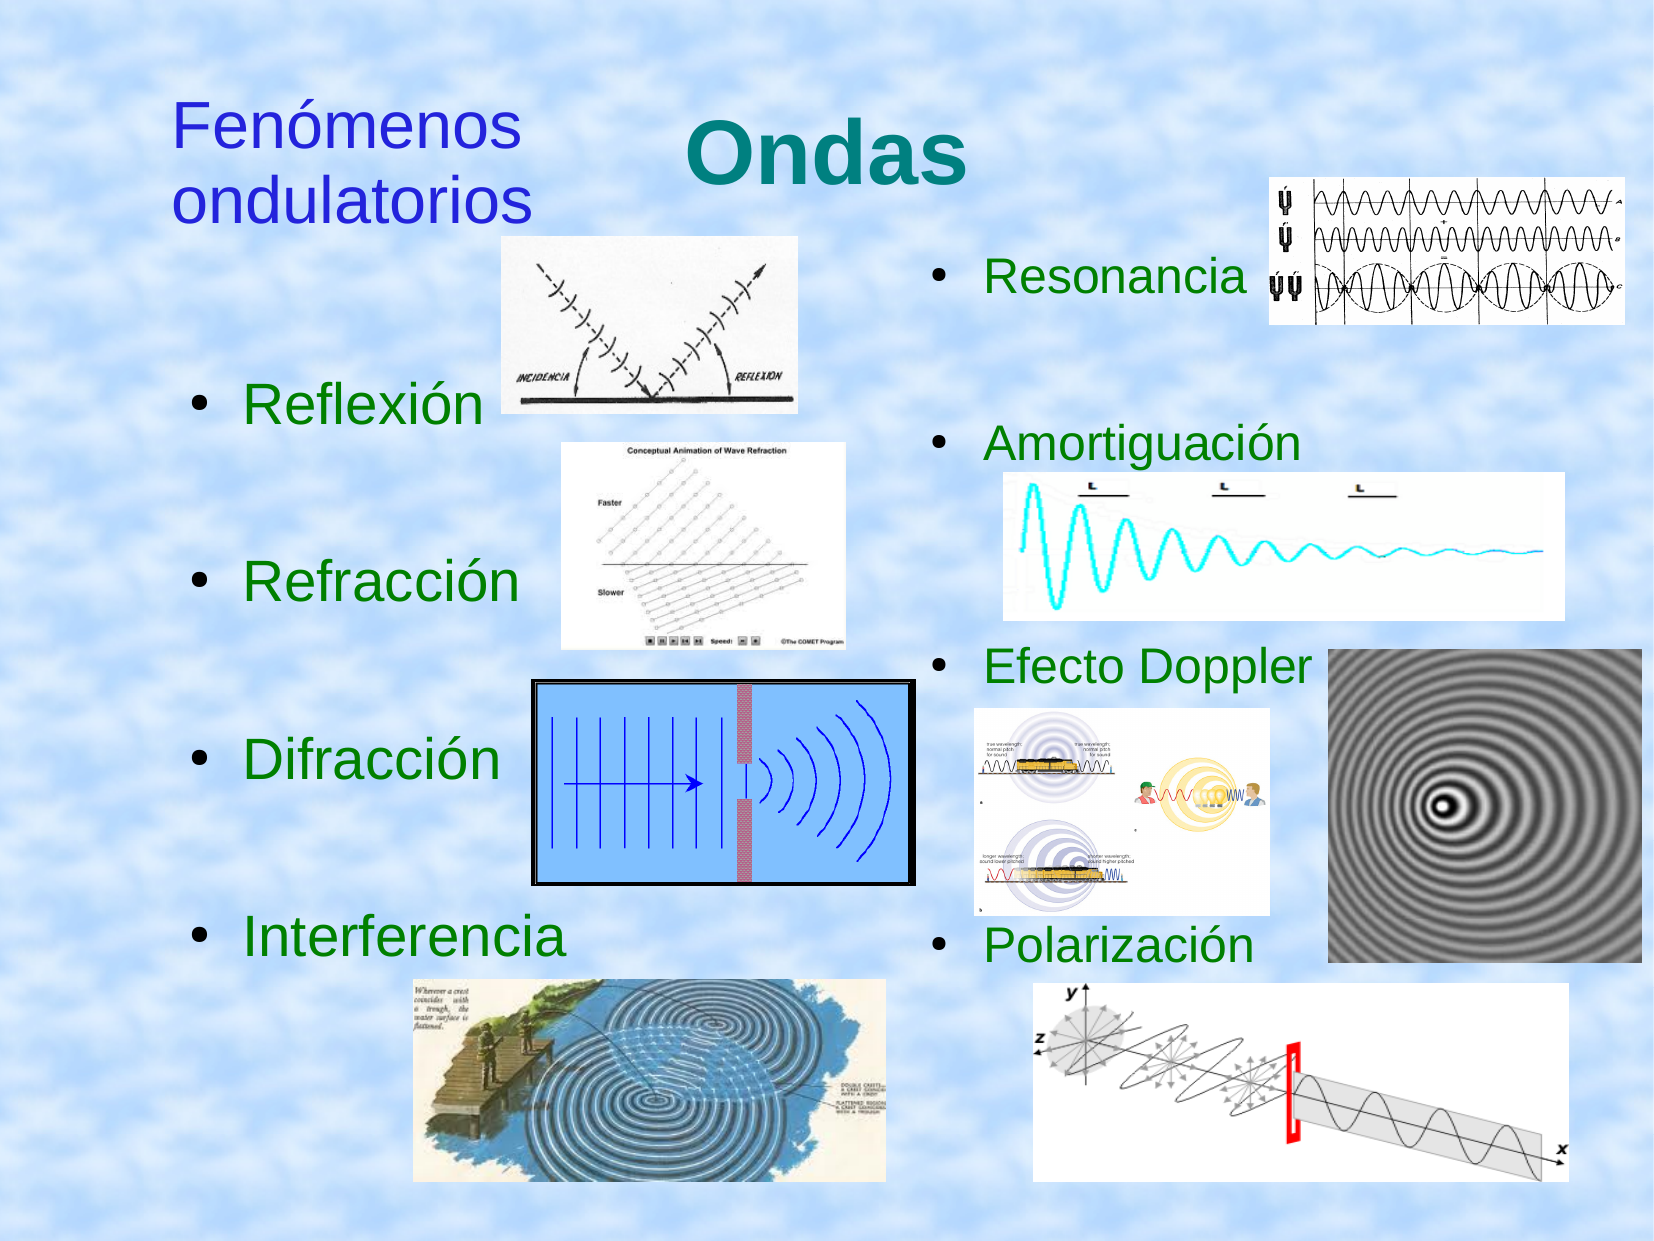

# Ondas
Fenómenos ondulatorios
Reflexión
Refracción
Difracción
Interferencia
Resonancia
Amortiguación
Efecto Doppler
Polarización